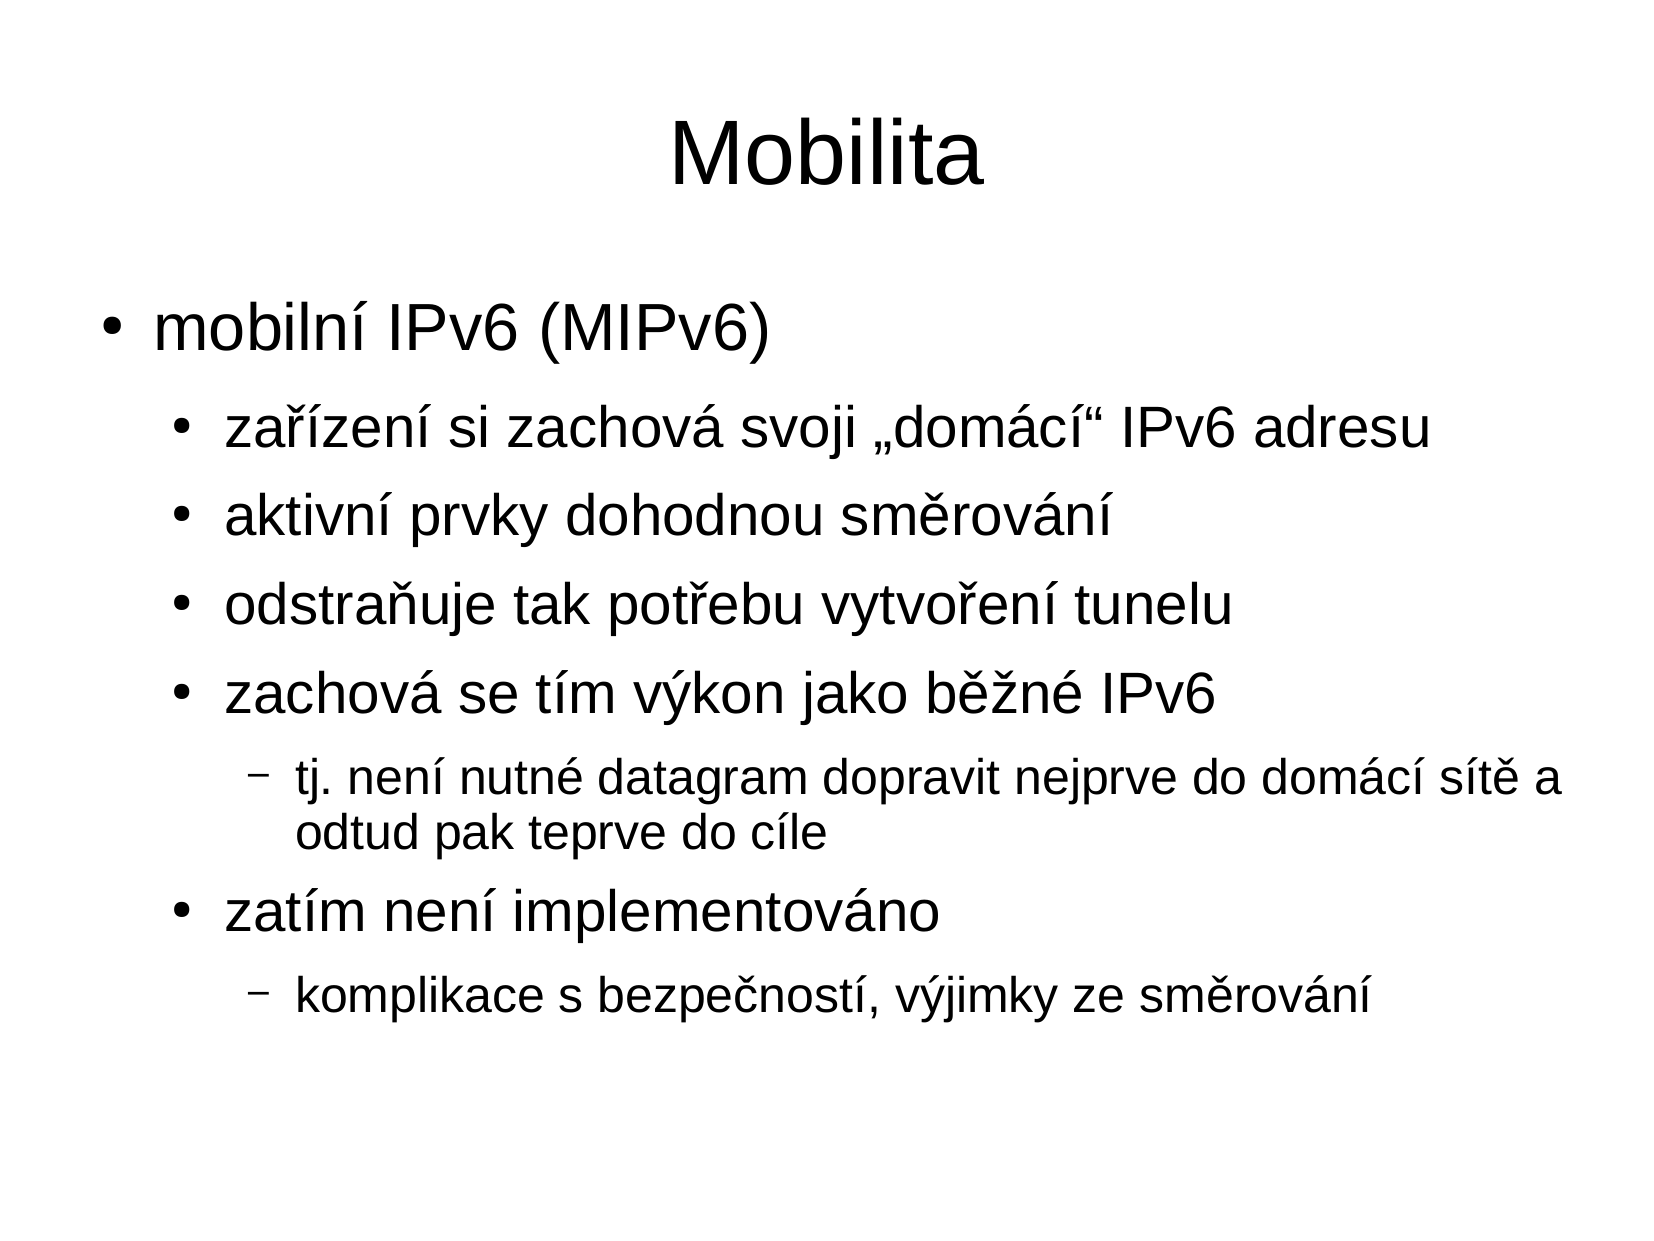

# Mobilita
mobilní IPv6 (MIPv6)
zařízení si zachová svoji „domácí“ IPv6 adresu
aktivní prvky dohodnou směrování
odstraňuje tak potřebu vytvoření tunelu
zachová se tím výkon jako běžné IPv6
tj. není nutné datagram dopravit nejprve do domácí sítě a odtud pak teprve do cíle
zatím není implementováno
komplikace s bezpečností, výjimky ze směrování